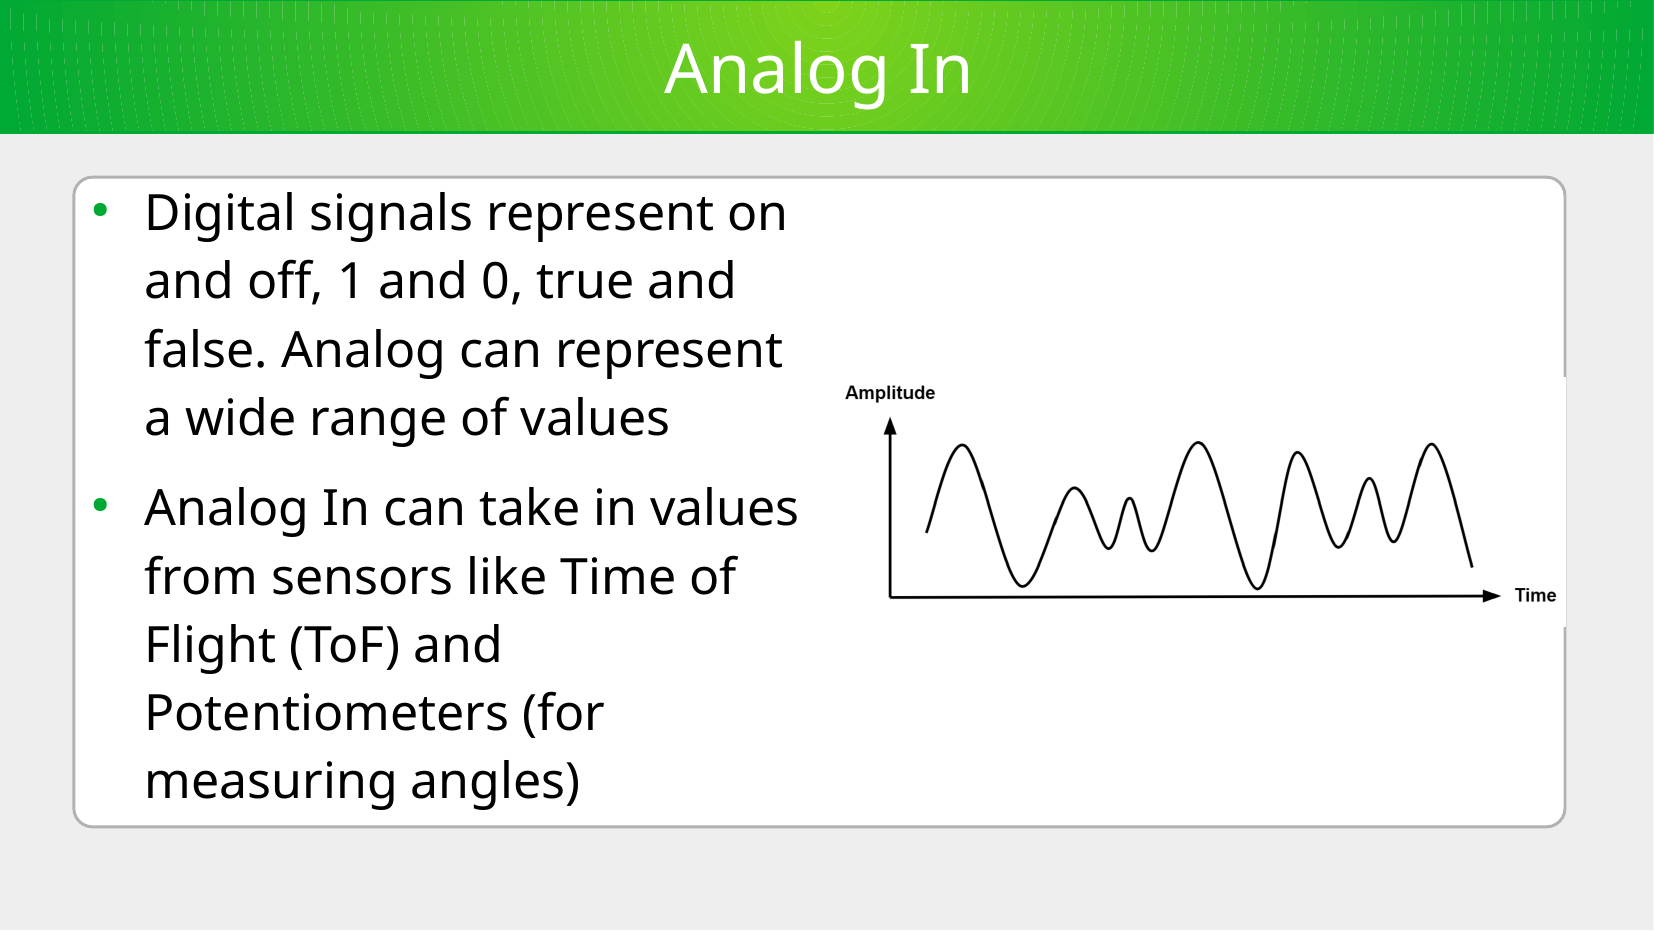

# Analog In
Digital signals represent on and off, 1 and 0, true and false. Analog can represent a wide range of values
Analog In can take in values from sensors like Time of Flight (ToF) and Potentiometers (for measuring angles)